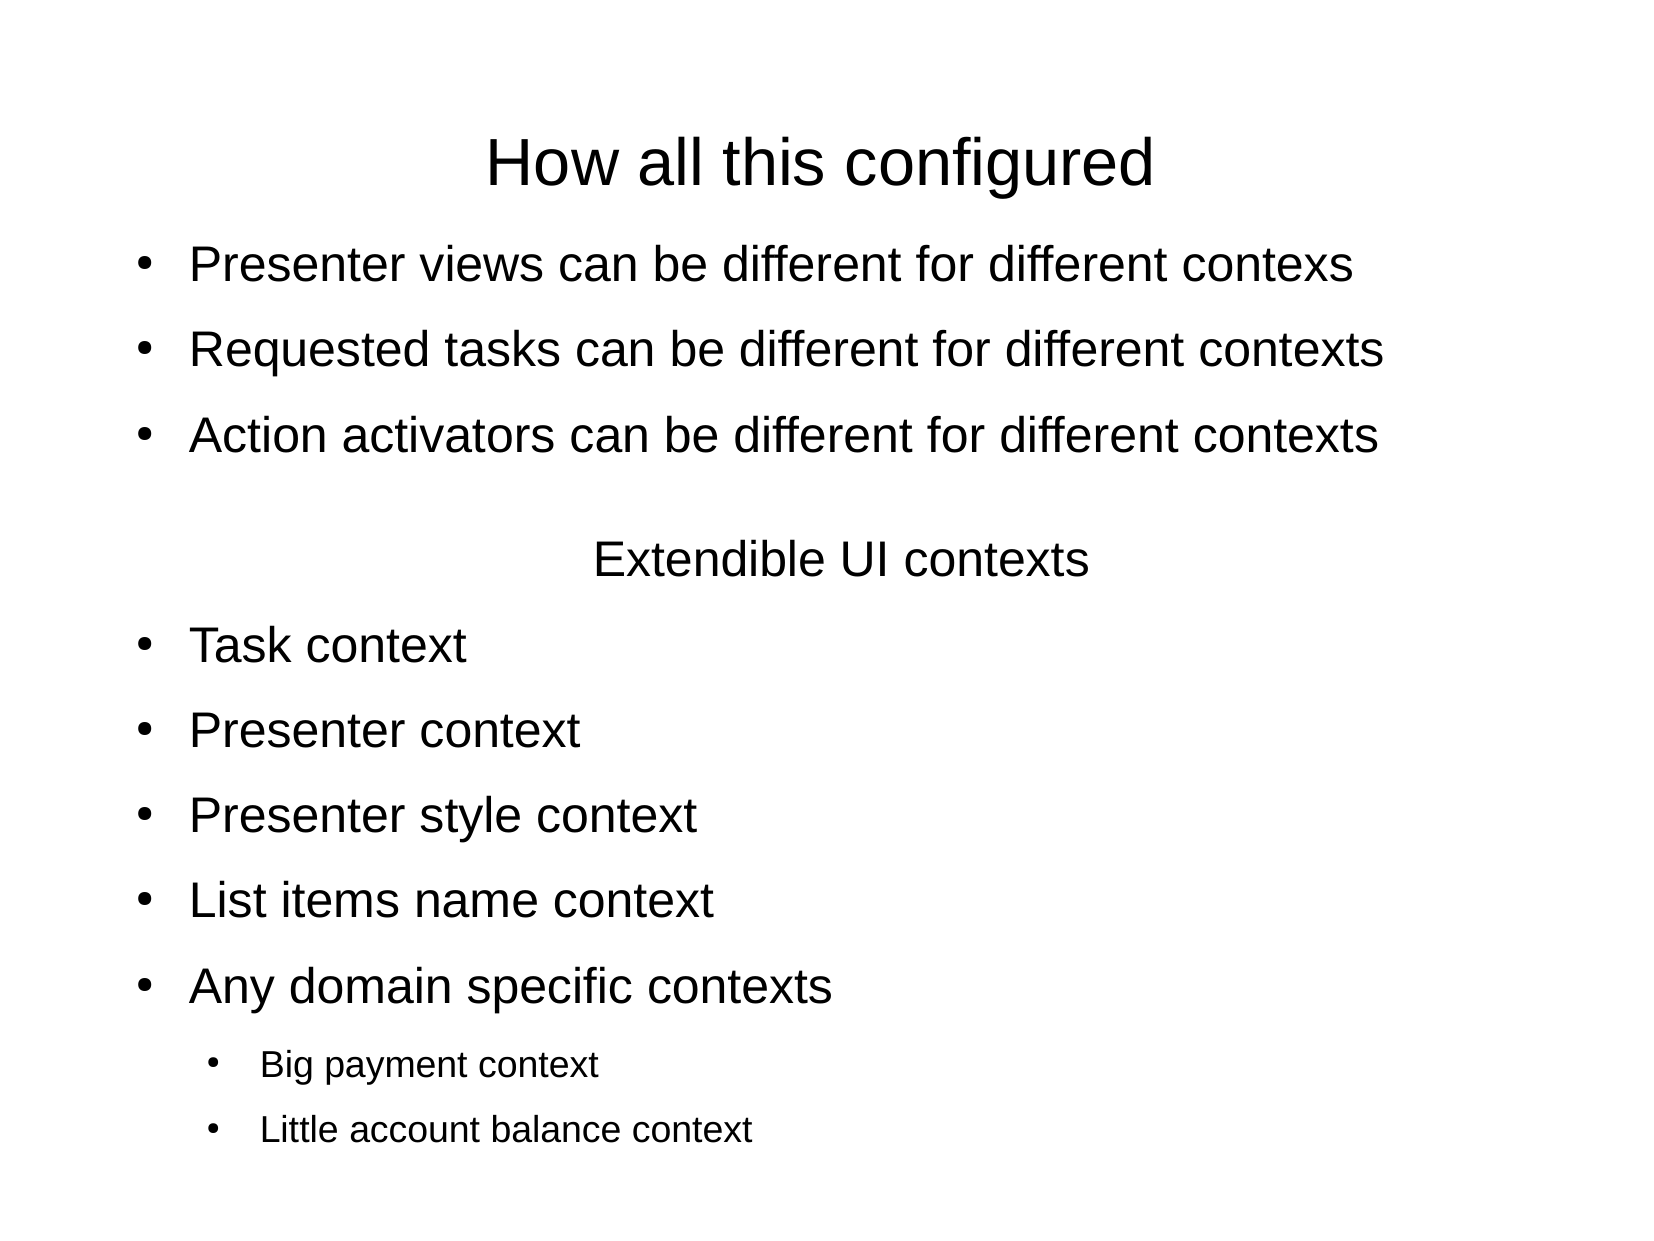

# How all this configured
Presenter views can be different for different contexs
Requested tasks can be different for different contexts
Action activators can be different for different contexts
Extendible UI contexts
Task context
Presenter context
Presenter style context
List items name context
Any domain specific contexts
Big payment context
Little account balance context